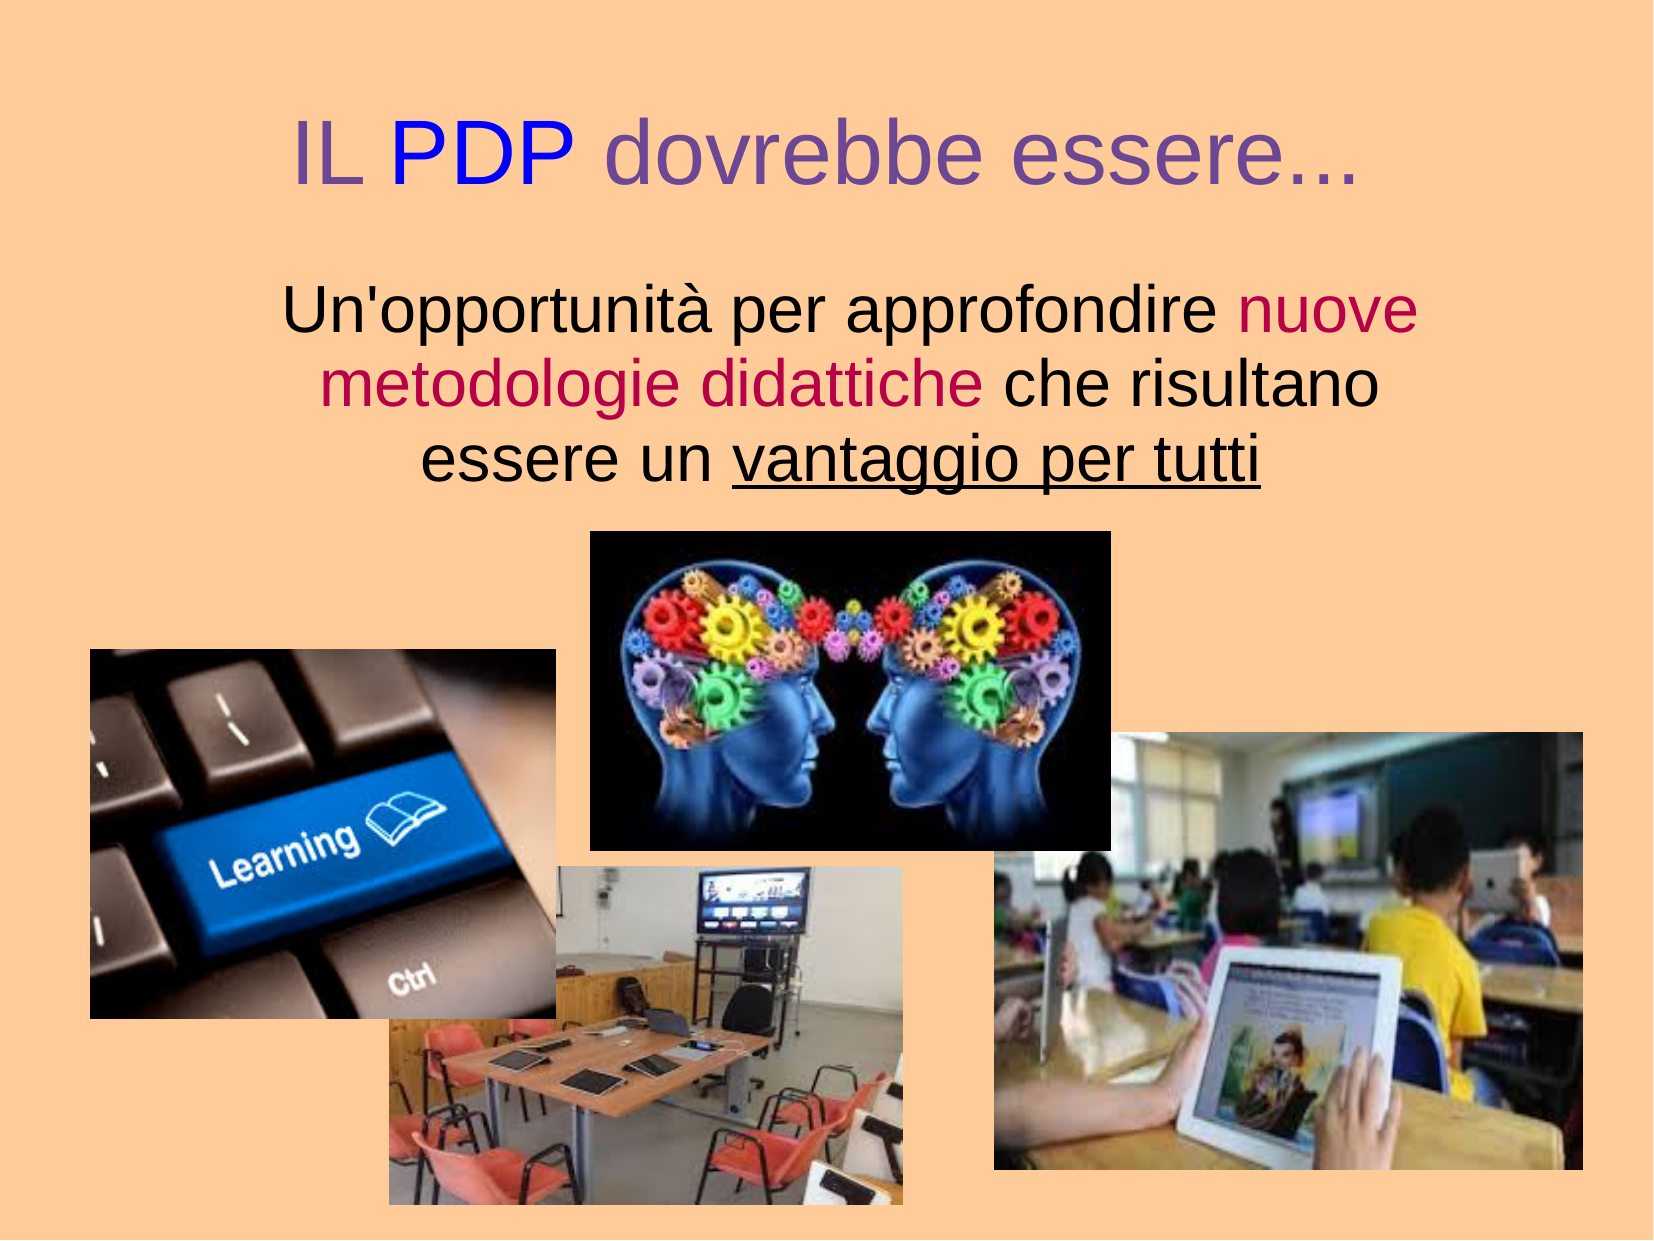

# IL PDP dovrebbe essere...
Un'opportunità per approfondire nuove metodologie didattiche che risultano essere un vantaggio per tutti